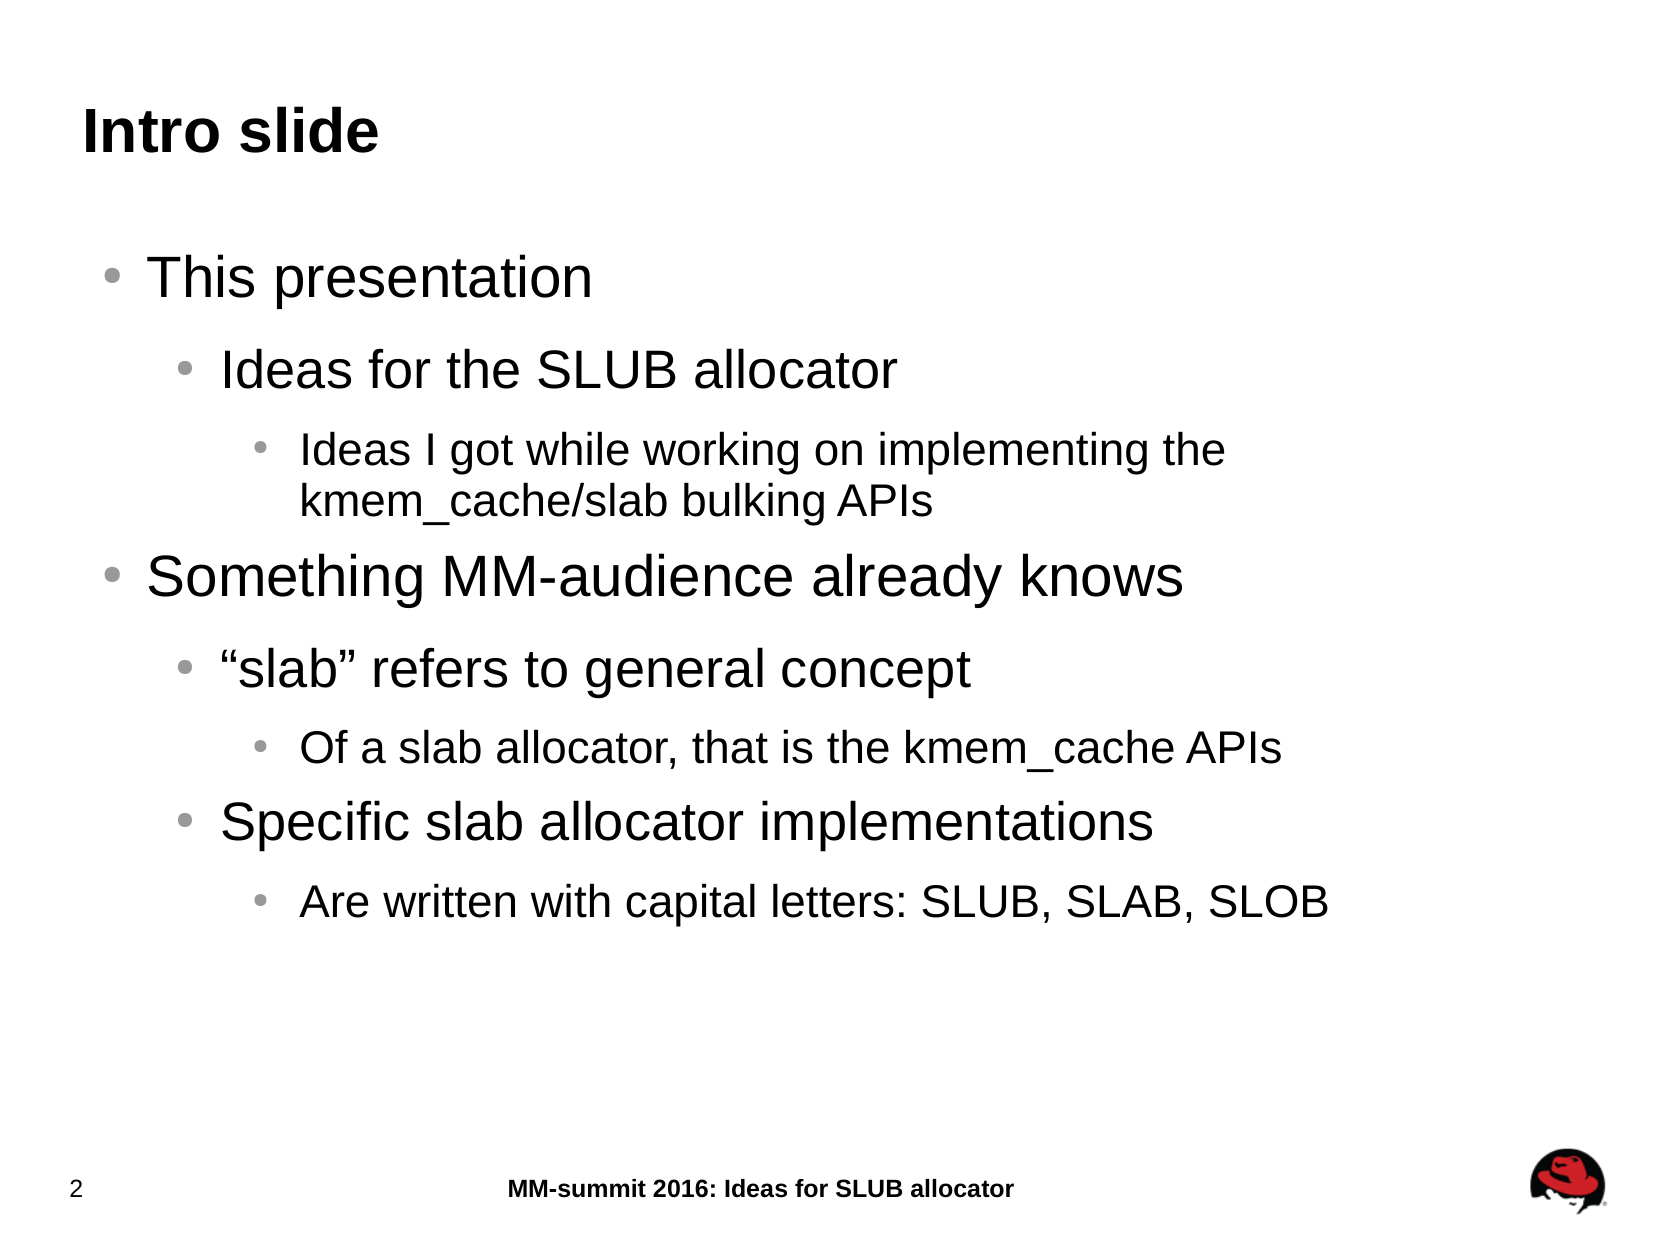

# Intro slide
This presentation
Ideas for the SLUB allocator
Ideas I got while working on implementing the kmem_cache/slab bulking APIs
Something MM-audience already knows
“slab” refers to general concept
Of a slab allocator, that is the kmem_cache APIs
Specific slab allocator implementations
Are written with capital letters: SLUB, SLAB, SLOB